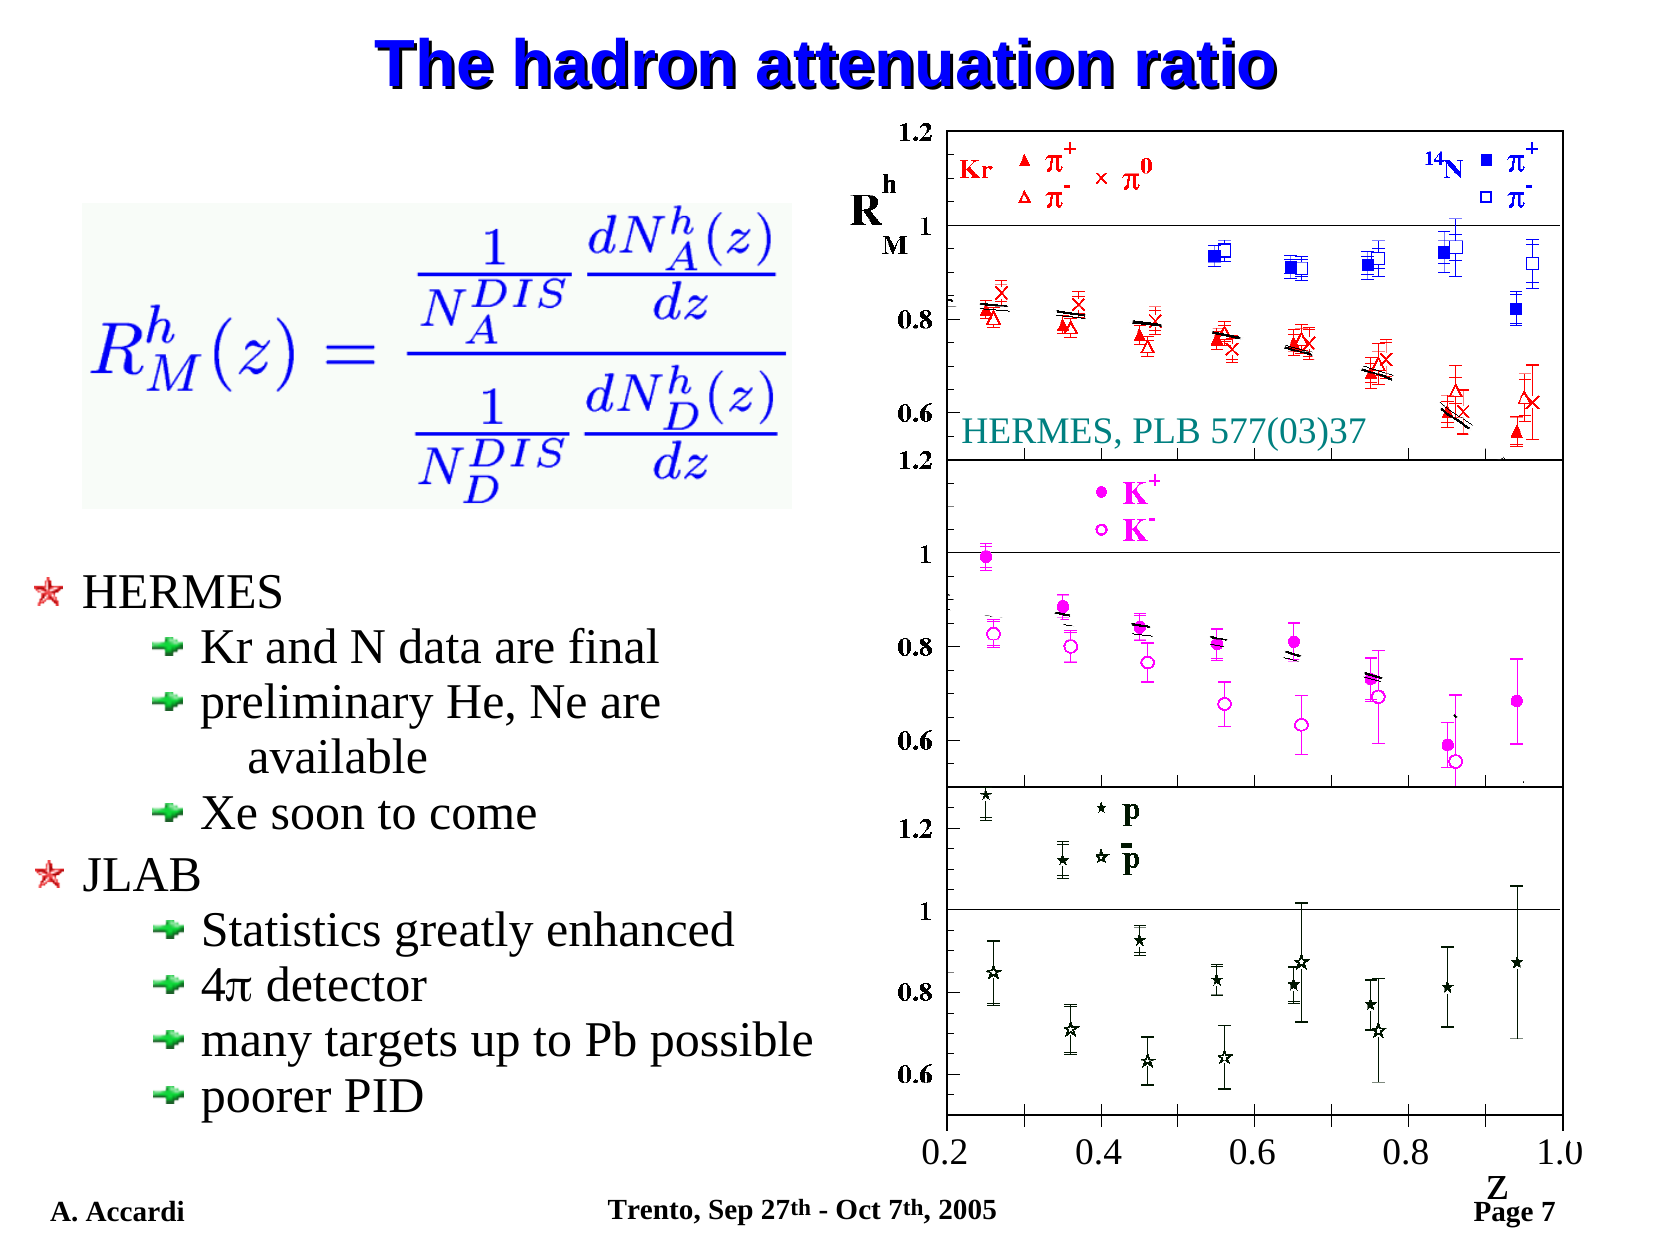

The hadron attenuation ratio
HERMES, PLB 577(03)37
HERMES
Kr and N data are final
preliminary He, Ne are available
Xe soon to come
0.2
0.4
0.6
0.8
1.0
z
JLAB
Statistics greatly enhanced
4p detector
many targets up to Pb possible
poorer PID
A. Accardi
Trento, Sep 27th - Oct 7th, 2005
Page